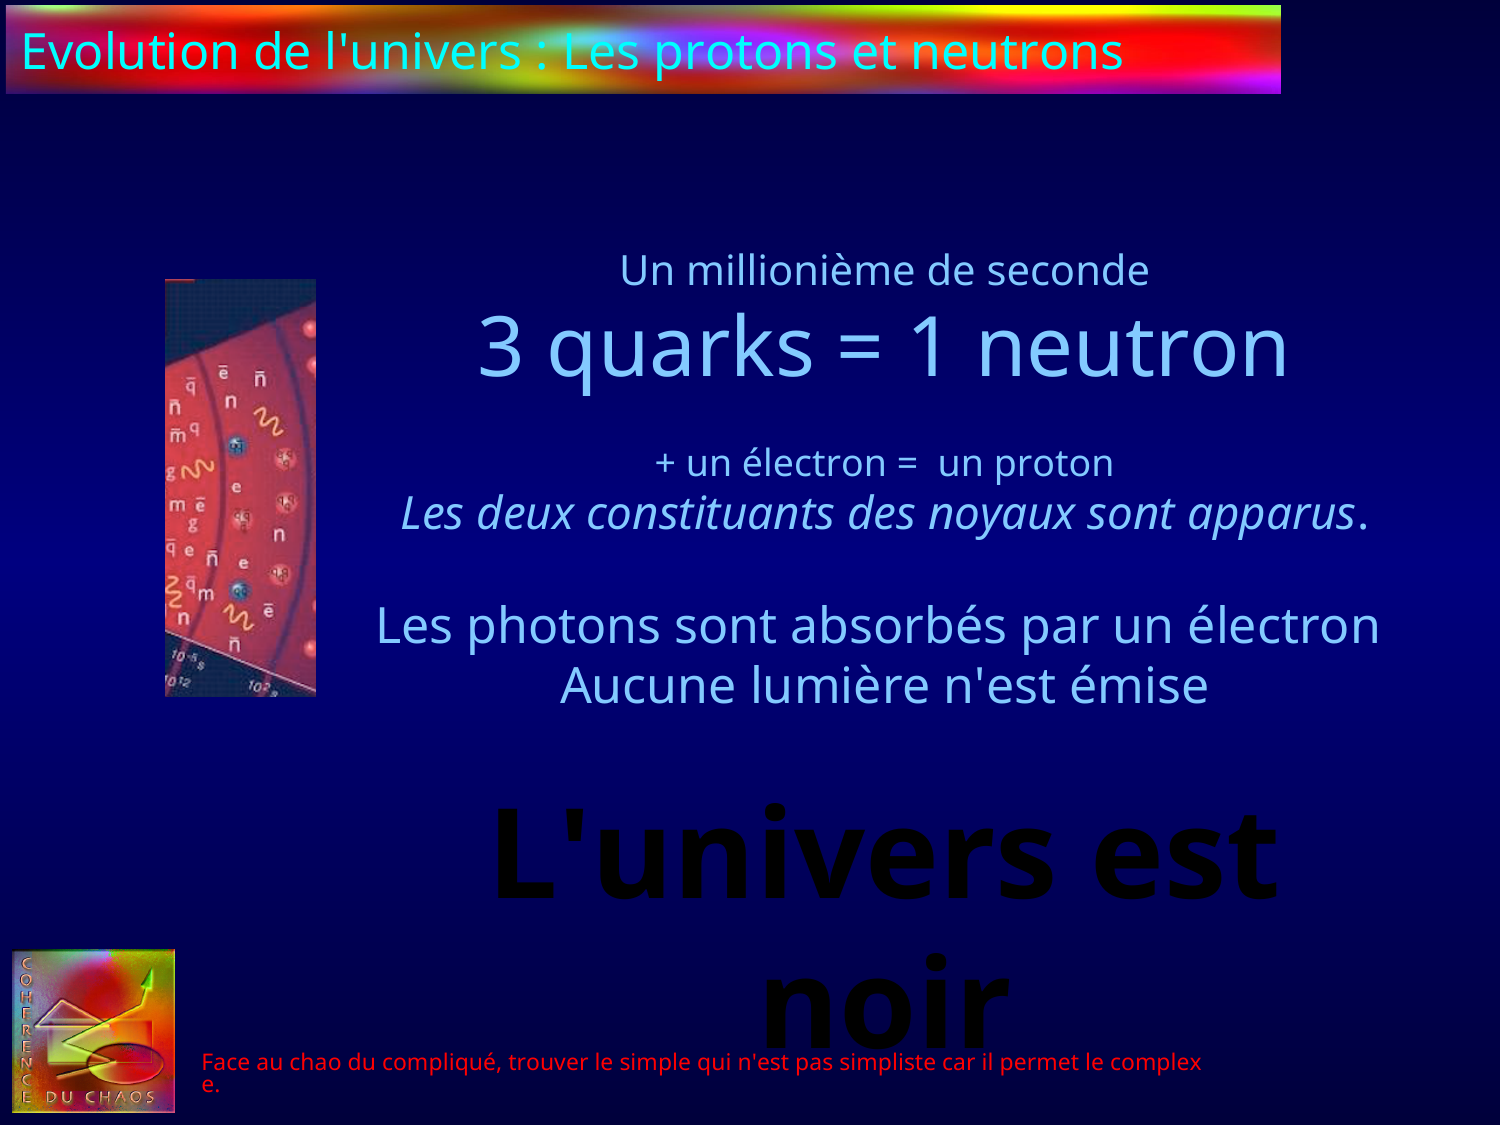

#
Evolution de l'univers : Les protons et neutrons
Un millionième de seconde
3 quarks = 1 neutron
+ un électron = un proton
Les deux constituants des noyaux sont apparus.
Les photons sont absorbés par un électron
Aucune lumière n'est émise
L'univers est noir
Face au chao du compliqué, trouver le simple qui n'est pas simpliste car il permet le complexe.